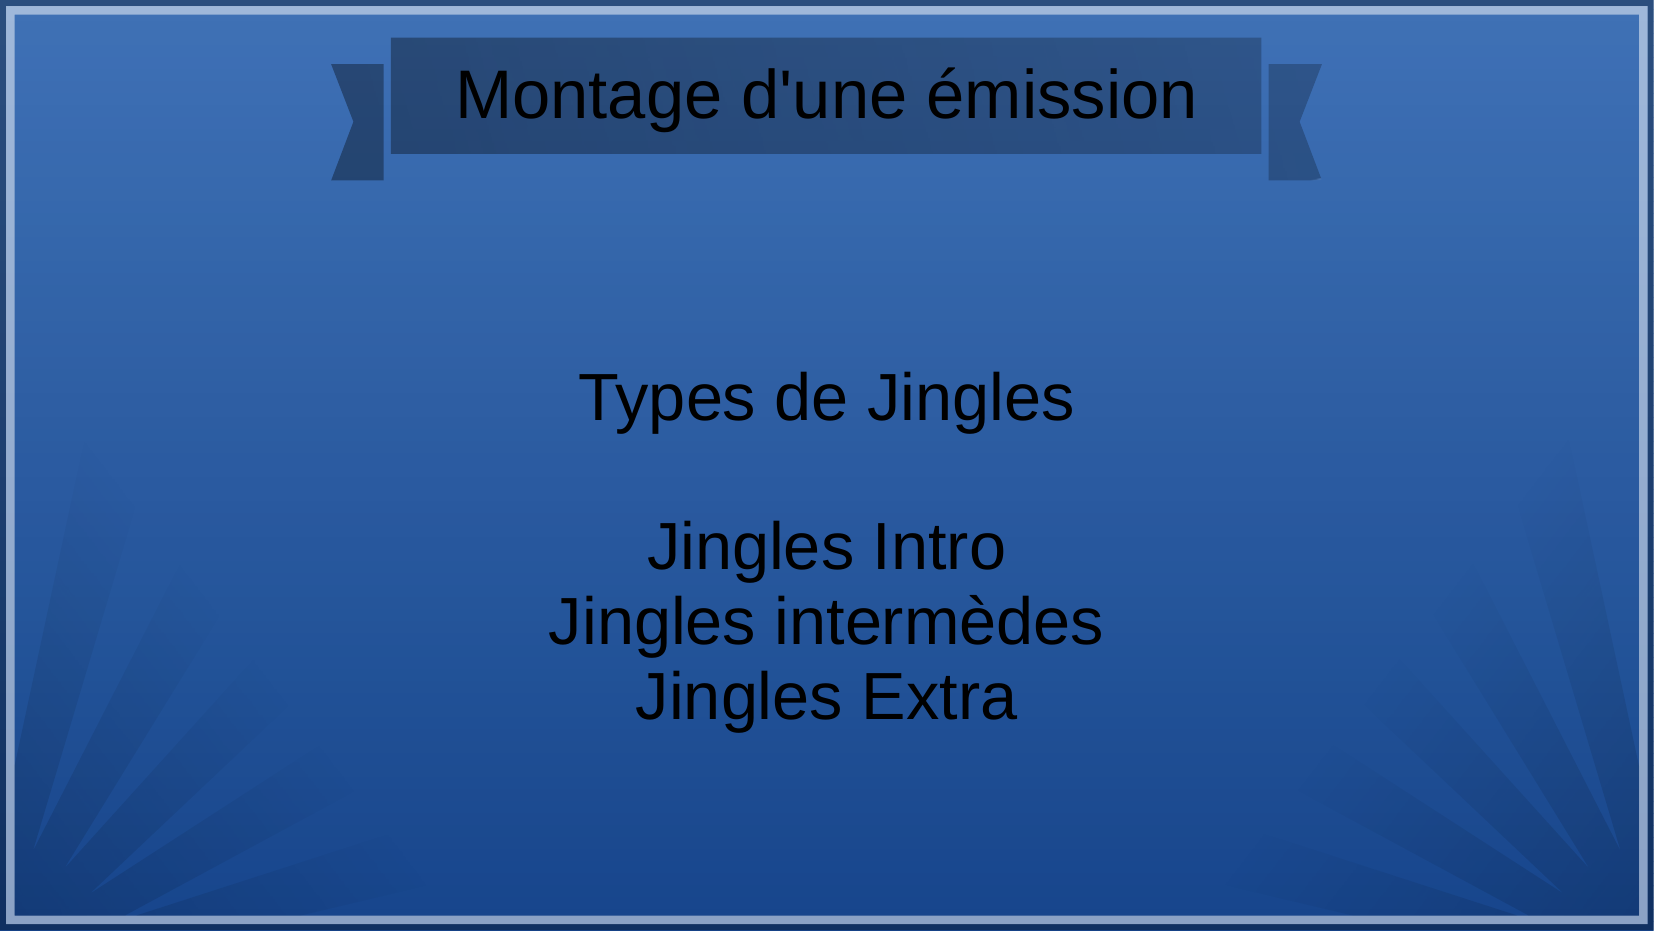

# Montage d'une émission
Types de Jingles
Jingles Intro
Jingles intermèdes
Jingles Extra